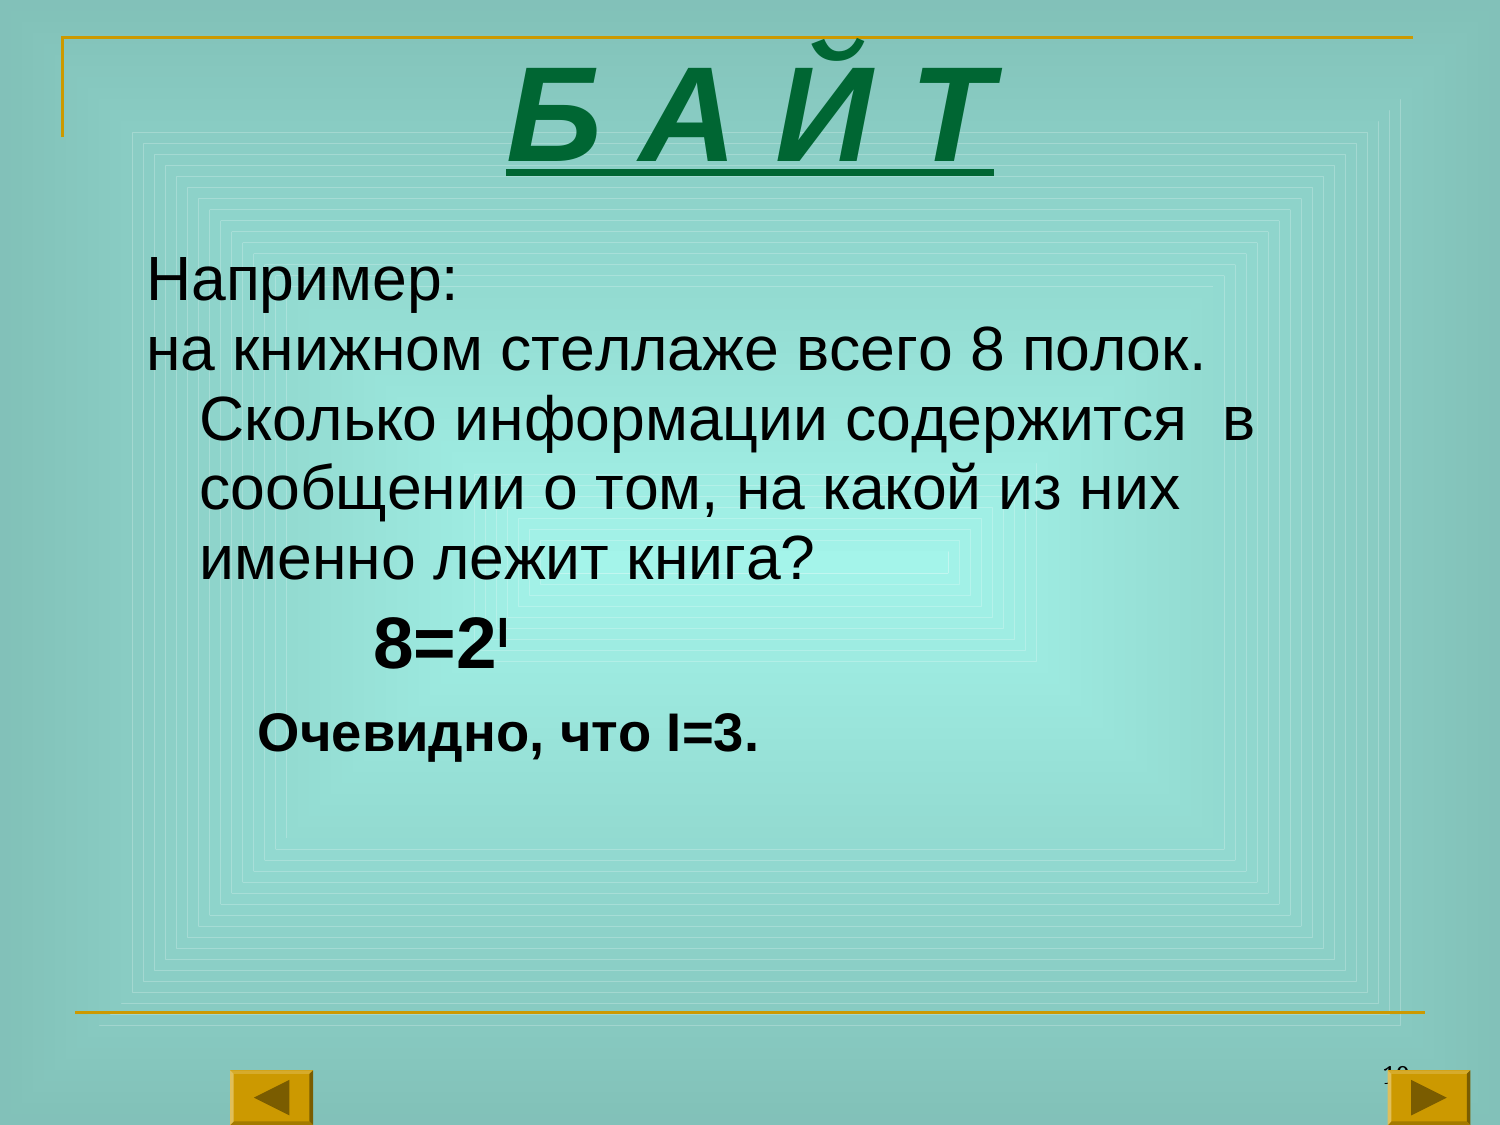

# Б А Й Т
Например:
на книжном стеллаже всего 8 полок. Сколько информации содержится в сообщении о том, на какой из них именно лежит книга?
8=2I
Очевидно, что I=3.
19